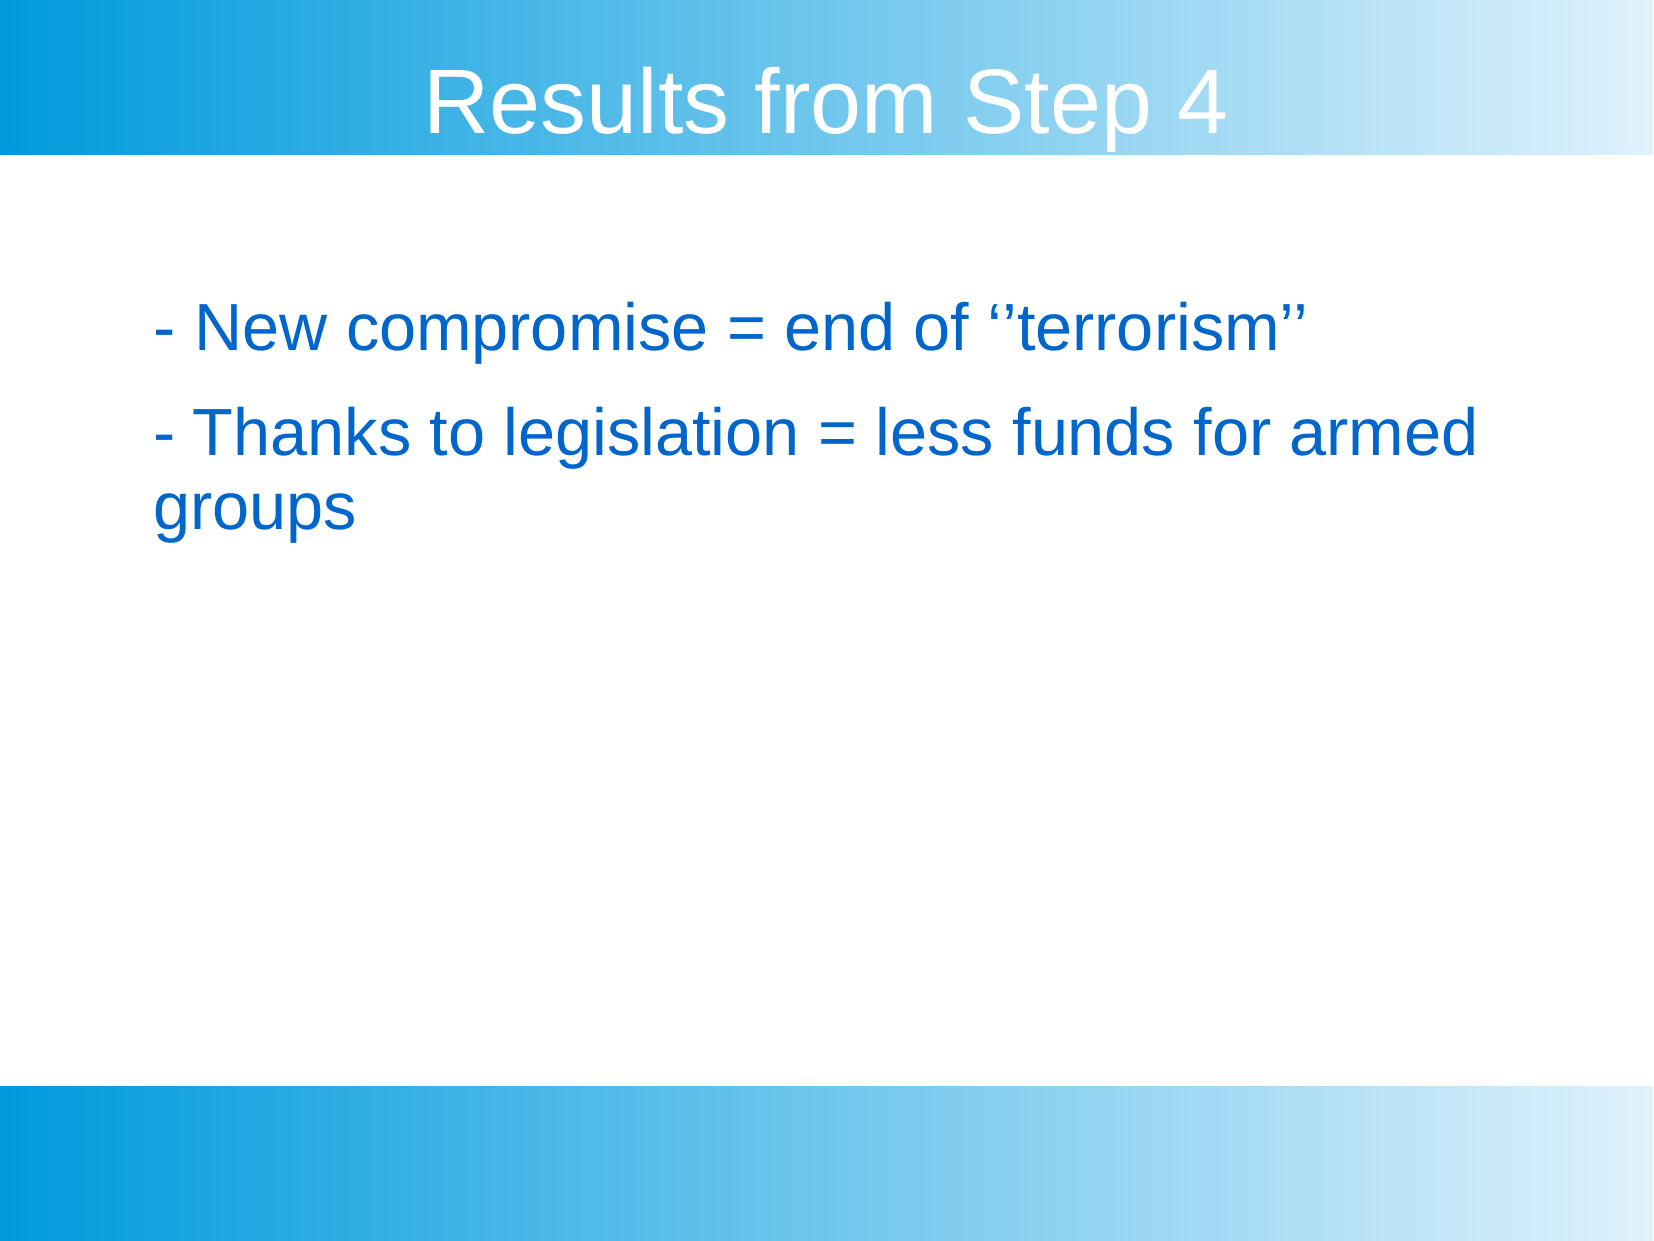

# Results from Step 4
- New compromise = end of ‘’terrorism’’
- Thanks to legislation = less funds for armed groups